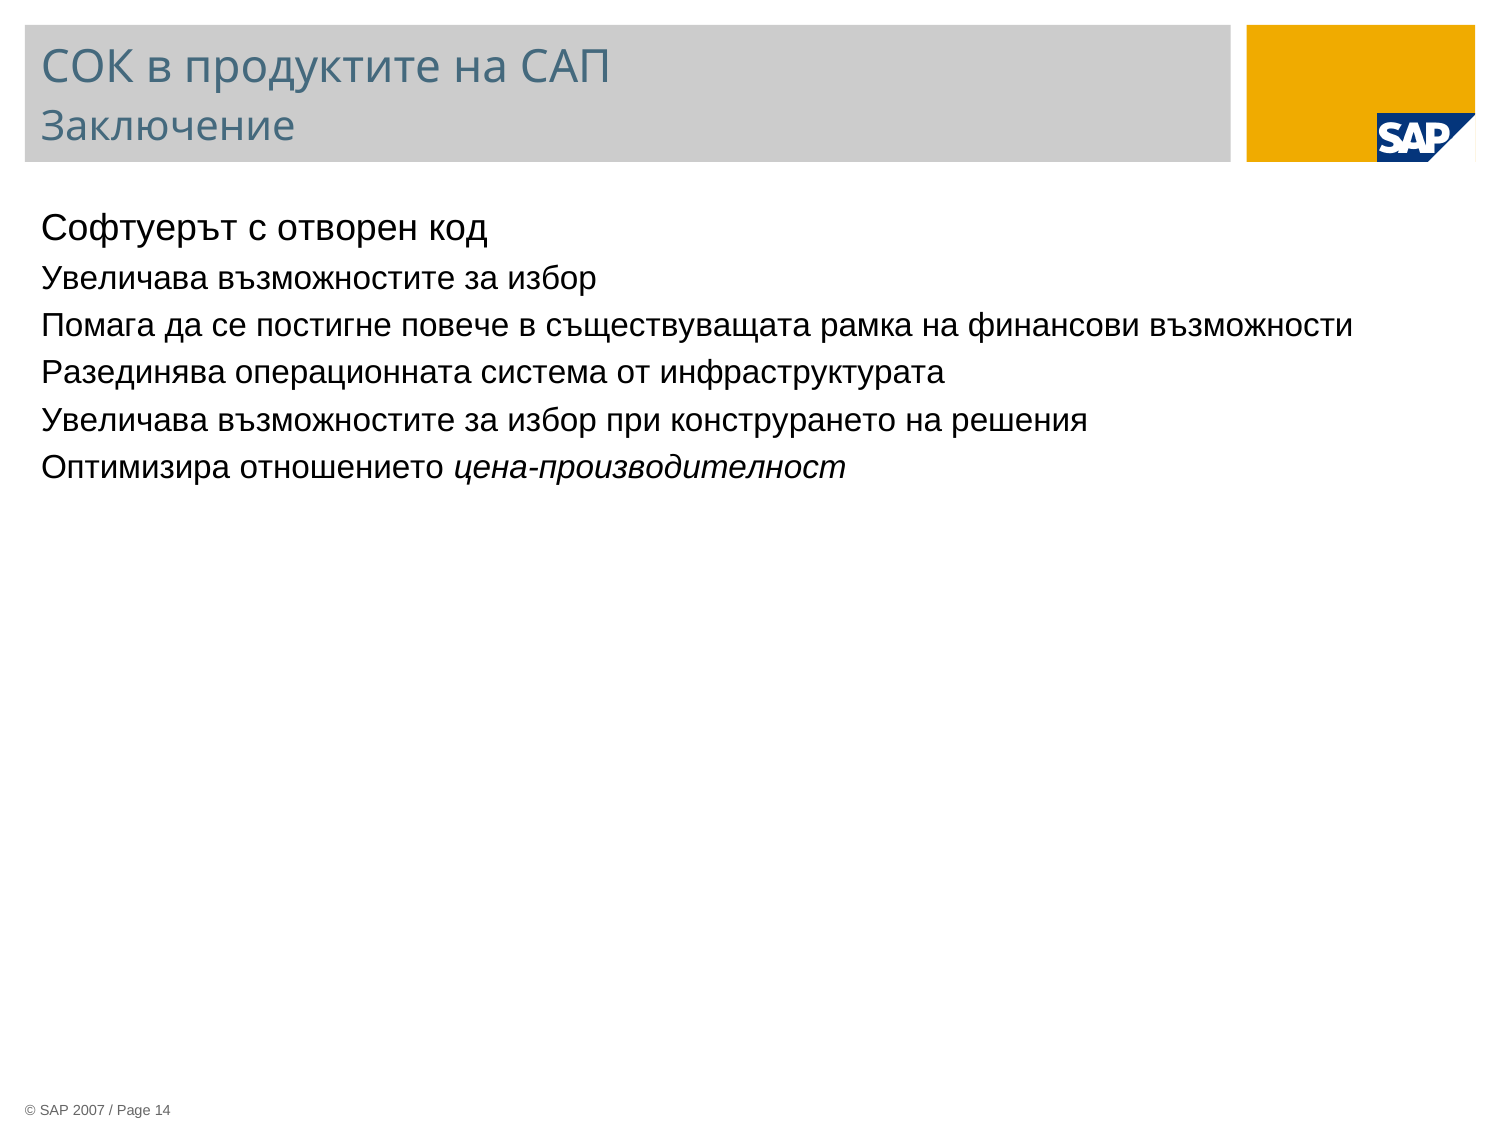

# СОК в продуктите на САП Заключение
Софтуерът с отворен код
Увеличава възможностите за избор
Помага да се постигне повече в съществуващата рамка на финансови възможности
Разединява операционната система от инфраструктурата
Увеличава възможностите за избор при конструрането на решения
Оптимизира отношението цена-производителност
14